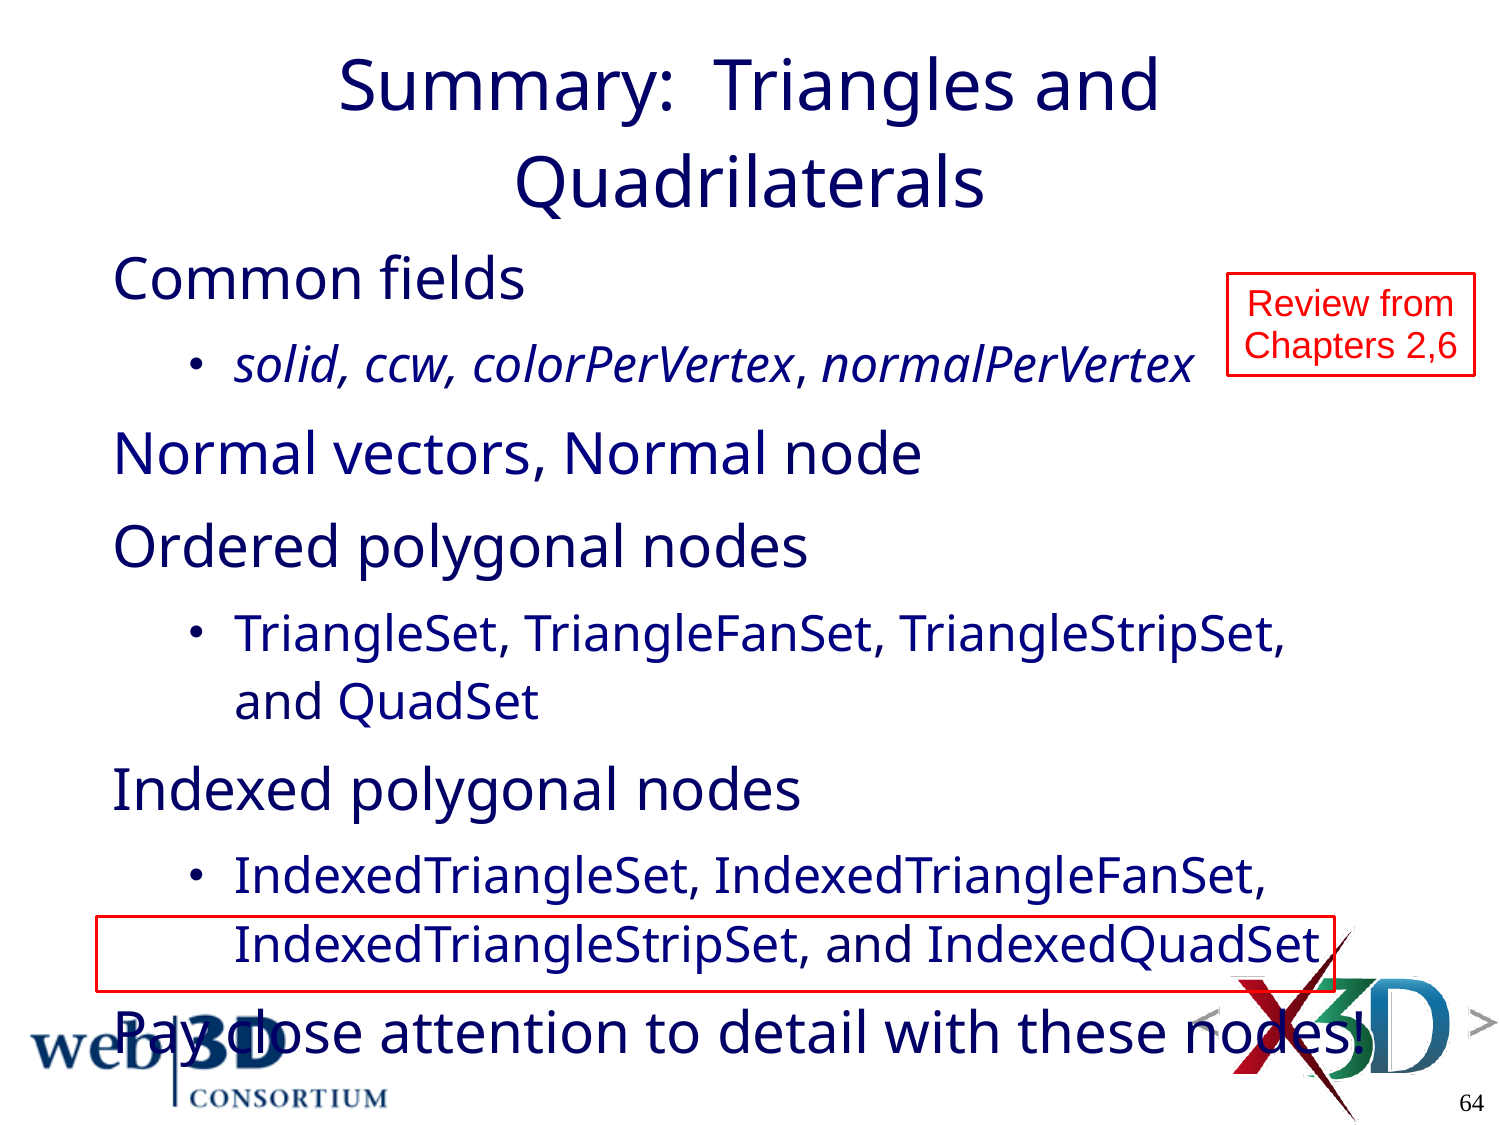

# Summary: Triangles and Quadrilaterals
Common fields
solid, ccw, colorPerVertex, normalPerVertex
Normal vectors, Normal node
Ordered polygonal nodes
TriangleSet, TriangleFanSet, TriangleStripSet, and QuadSet
Indexed polygonal nodes
IndexedTriangleSet, IndexedTriangleFanSet, IndexedTriangleStripSet, and IndexedQuadSet
Pay close attention to detail with these nodes!
Review from
Chapters 2,6